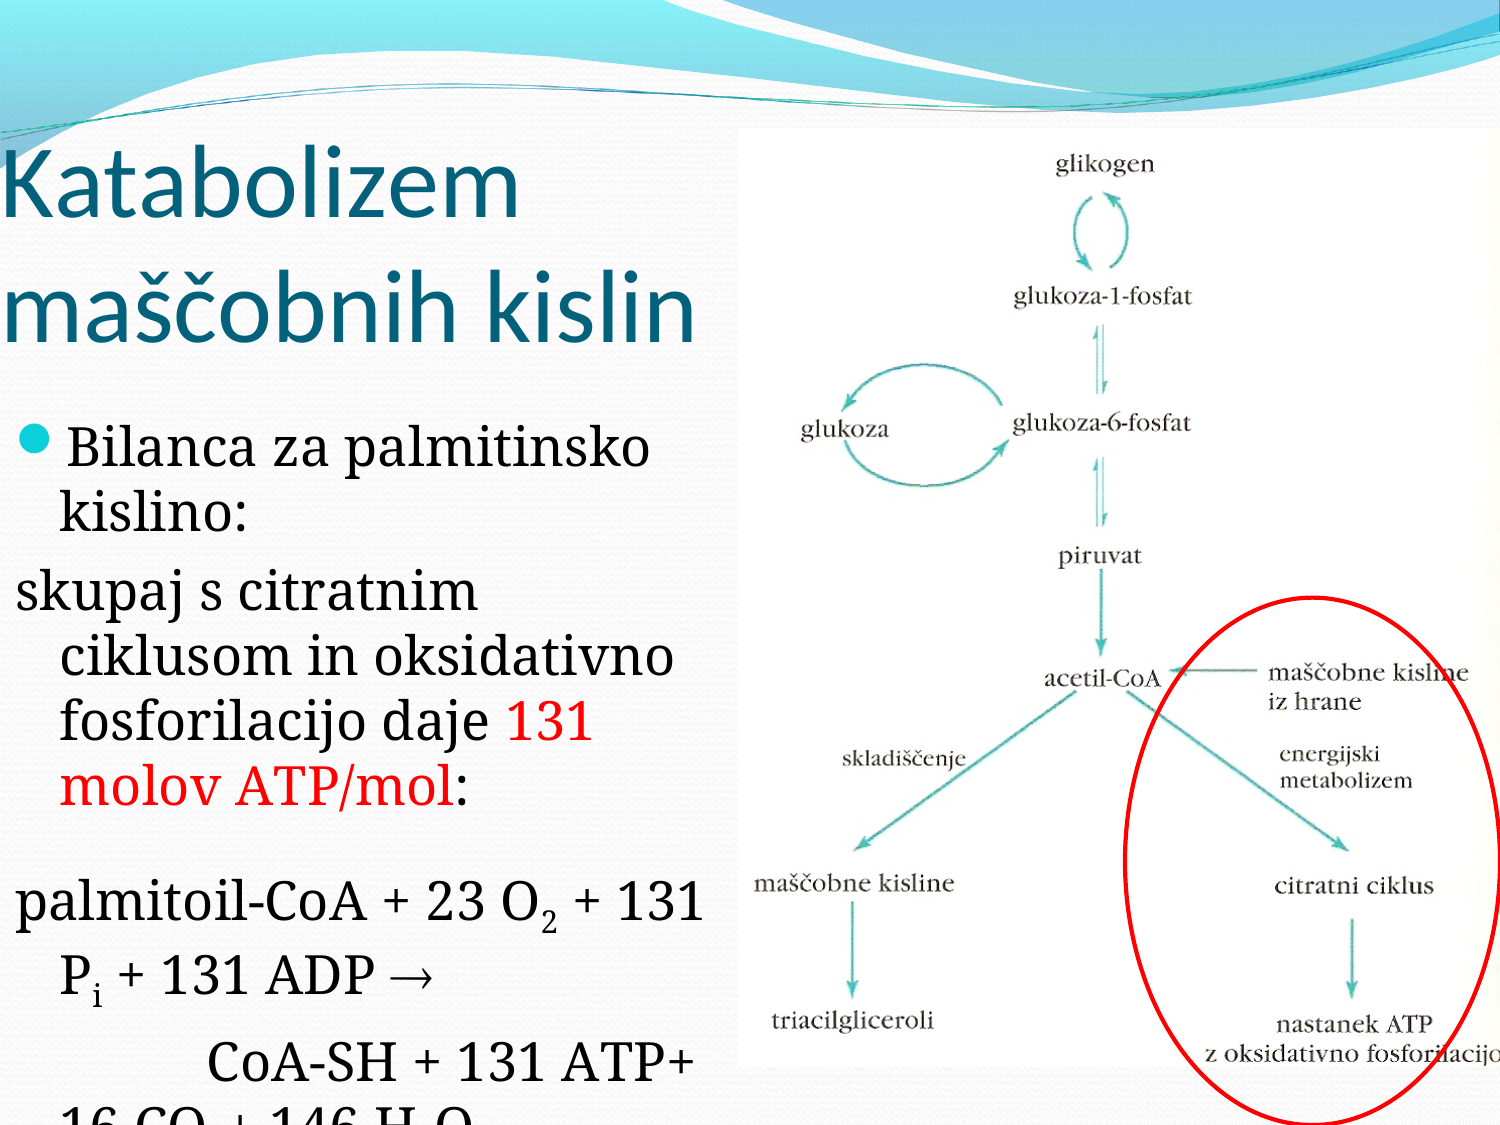

Katabolizem maščobnih kislin
# Bilanca za palmitinsko kislino:
skupaj s citratnim ciklusom in oksidativno fosforilacijo daje 131 molov ATP/mol:
palmitoil-CoA + 23 O2 + 131 Pi + 131 ADP 
		 CoA-SH + 131 ATP+ 16 CO2+ 146 H2O